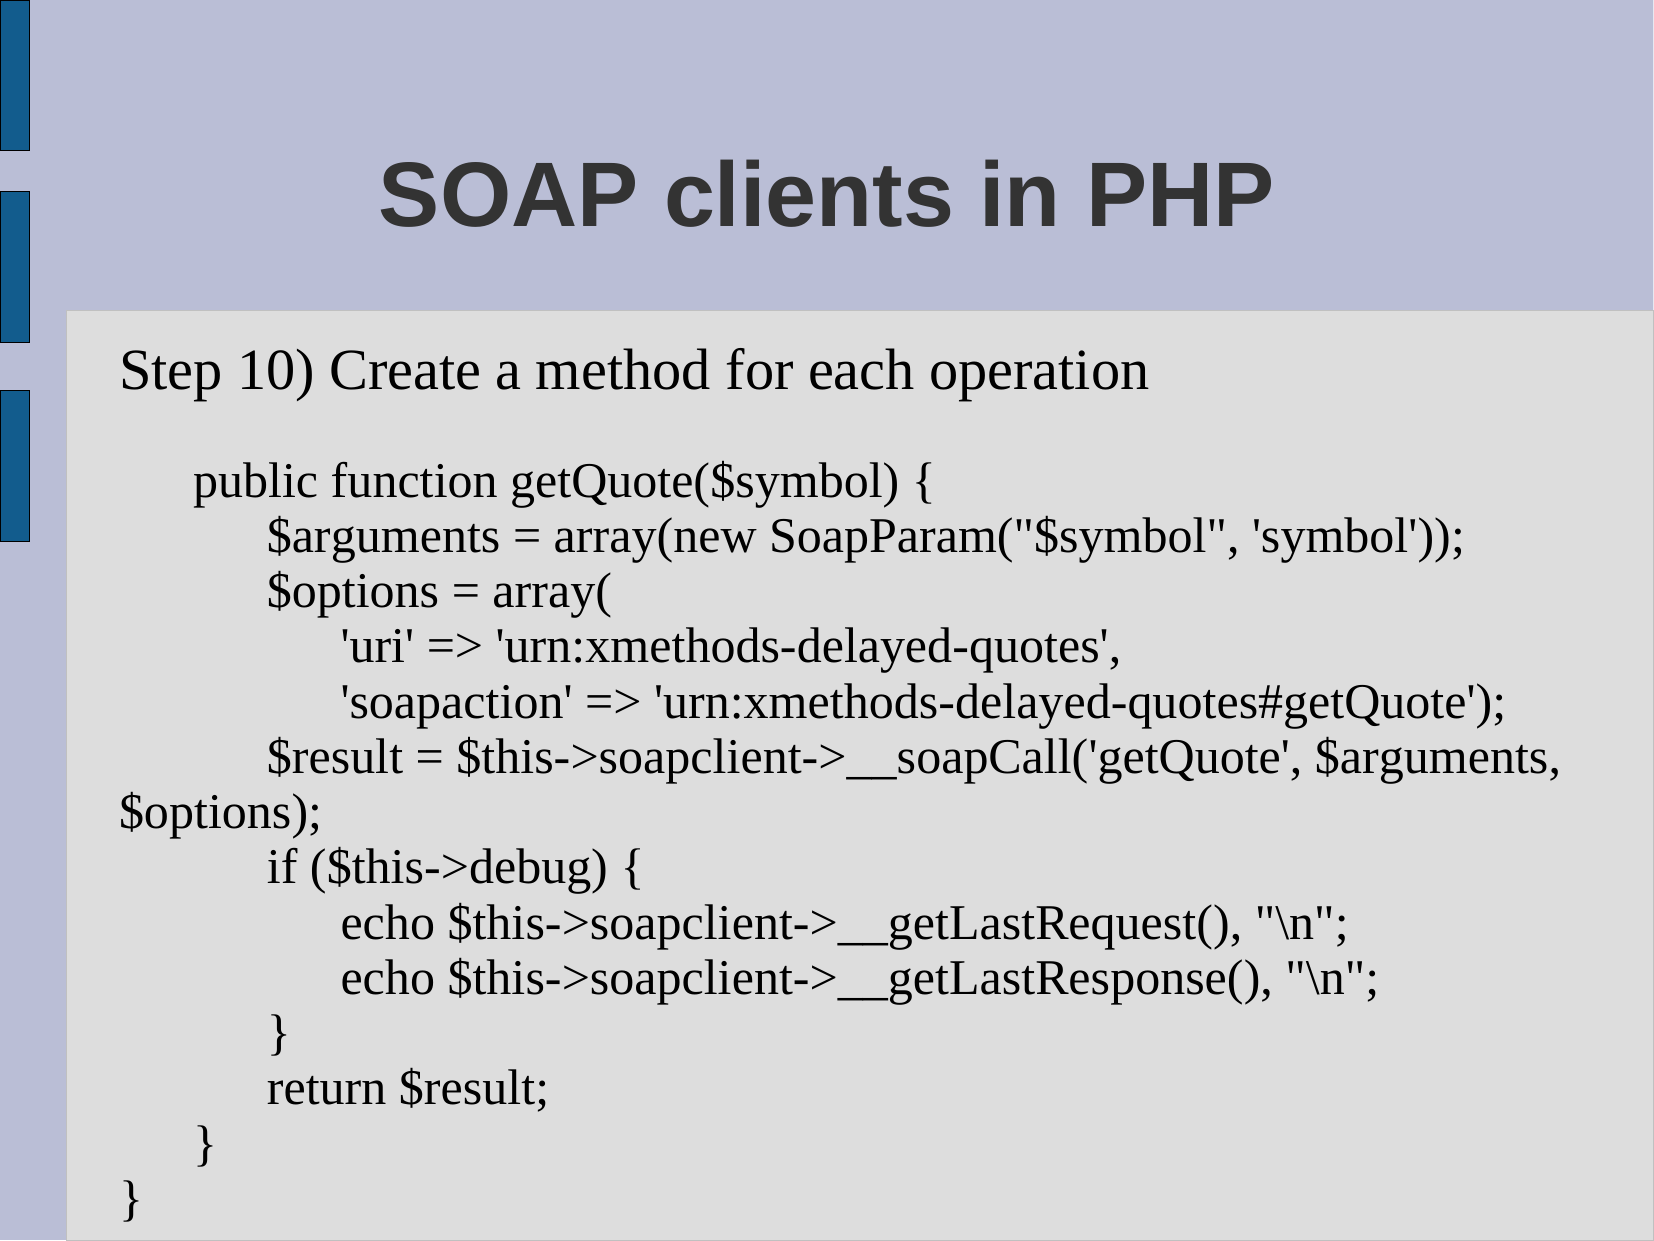

# SOAP clients in PHP
Step 10) Create a method for each operation
	public function getQuote($symbol) {
		$arguments = array(new SoapParam("$symbol", 'symbol'));
		$options = array(
			'uri' => 'urn:xmethods-delayed-quotes',
			'soapaction' => 'urn:xmethods-delayed-quotes#getQuote');
		$result = $this->soapclient->__soapCall('getQuote', $arguments, $options);
		if ($this->debug) {
			echo $this->soapclient->__getLastRequest(), "\n";
			echo $this->soapclient->__getLastResponse(), "\n";
		}
		return $result;
	}
}